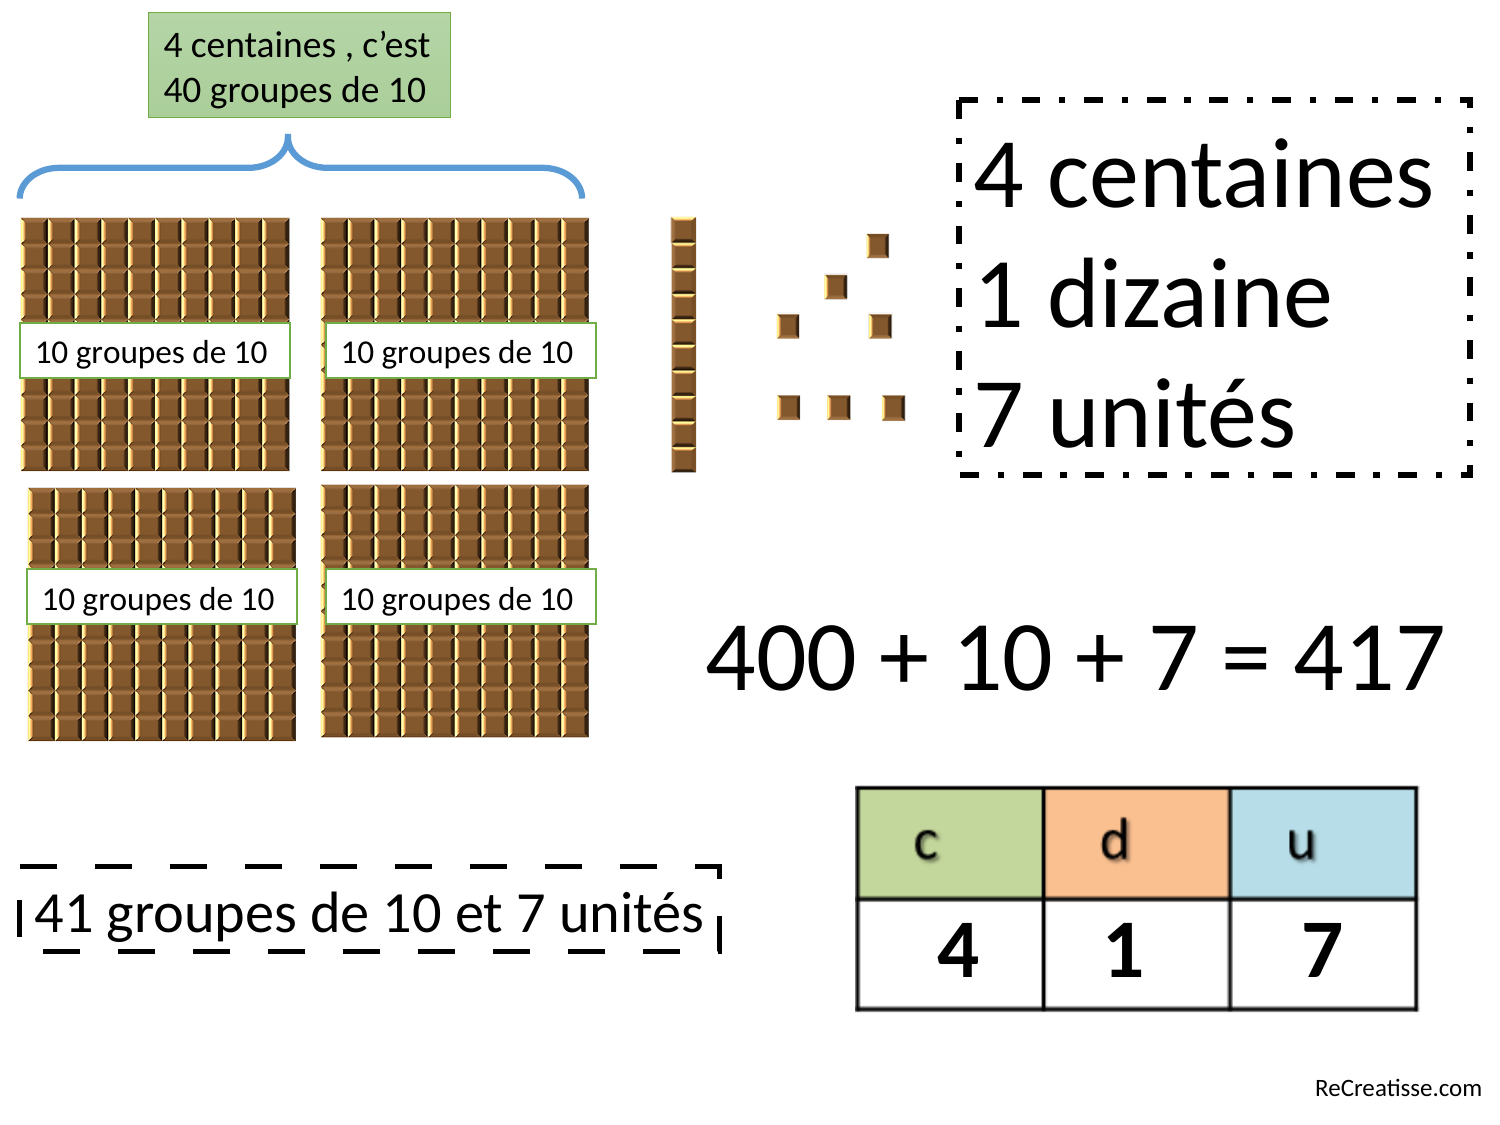

4 centaines , c’est
40 groupes de 10
4 centaines
1 dizaine
7 unités
10 groupes de 10
10 groupes de 10
10 groupes de 10
10 groupes de 10
400 + 10 + 7 = 417
41 groupes de 10 et 7 unités
4
1
7
ReCreatisse.com